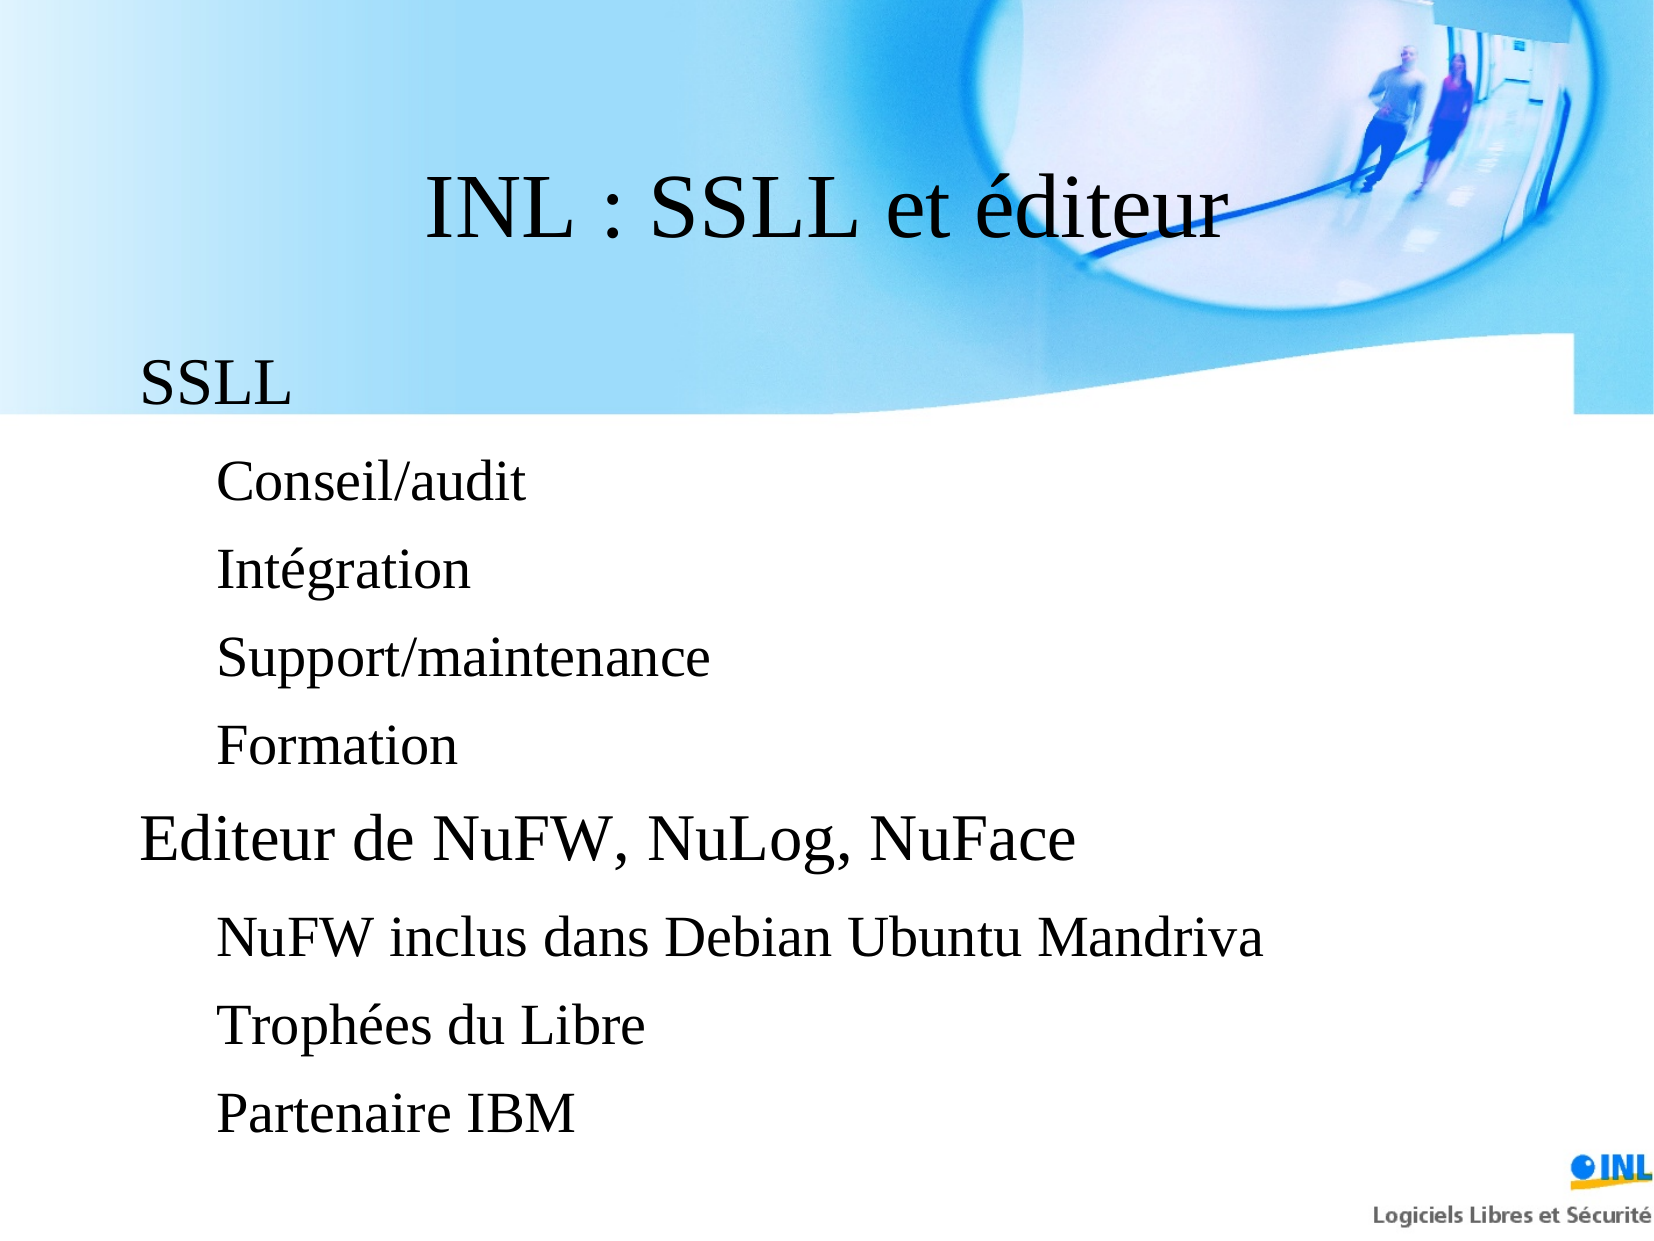

# INL : SSLL et éditeur
SSLL
Conseil/audit
Intégration
Support/maintenance
Formation
Editeur de NuFW, NuLog, NuFace
NuFW inclus dans Debian Ubuntu Mandriva
Trophées du Libre
Partenaire IBM